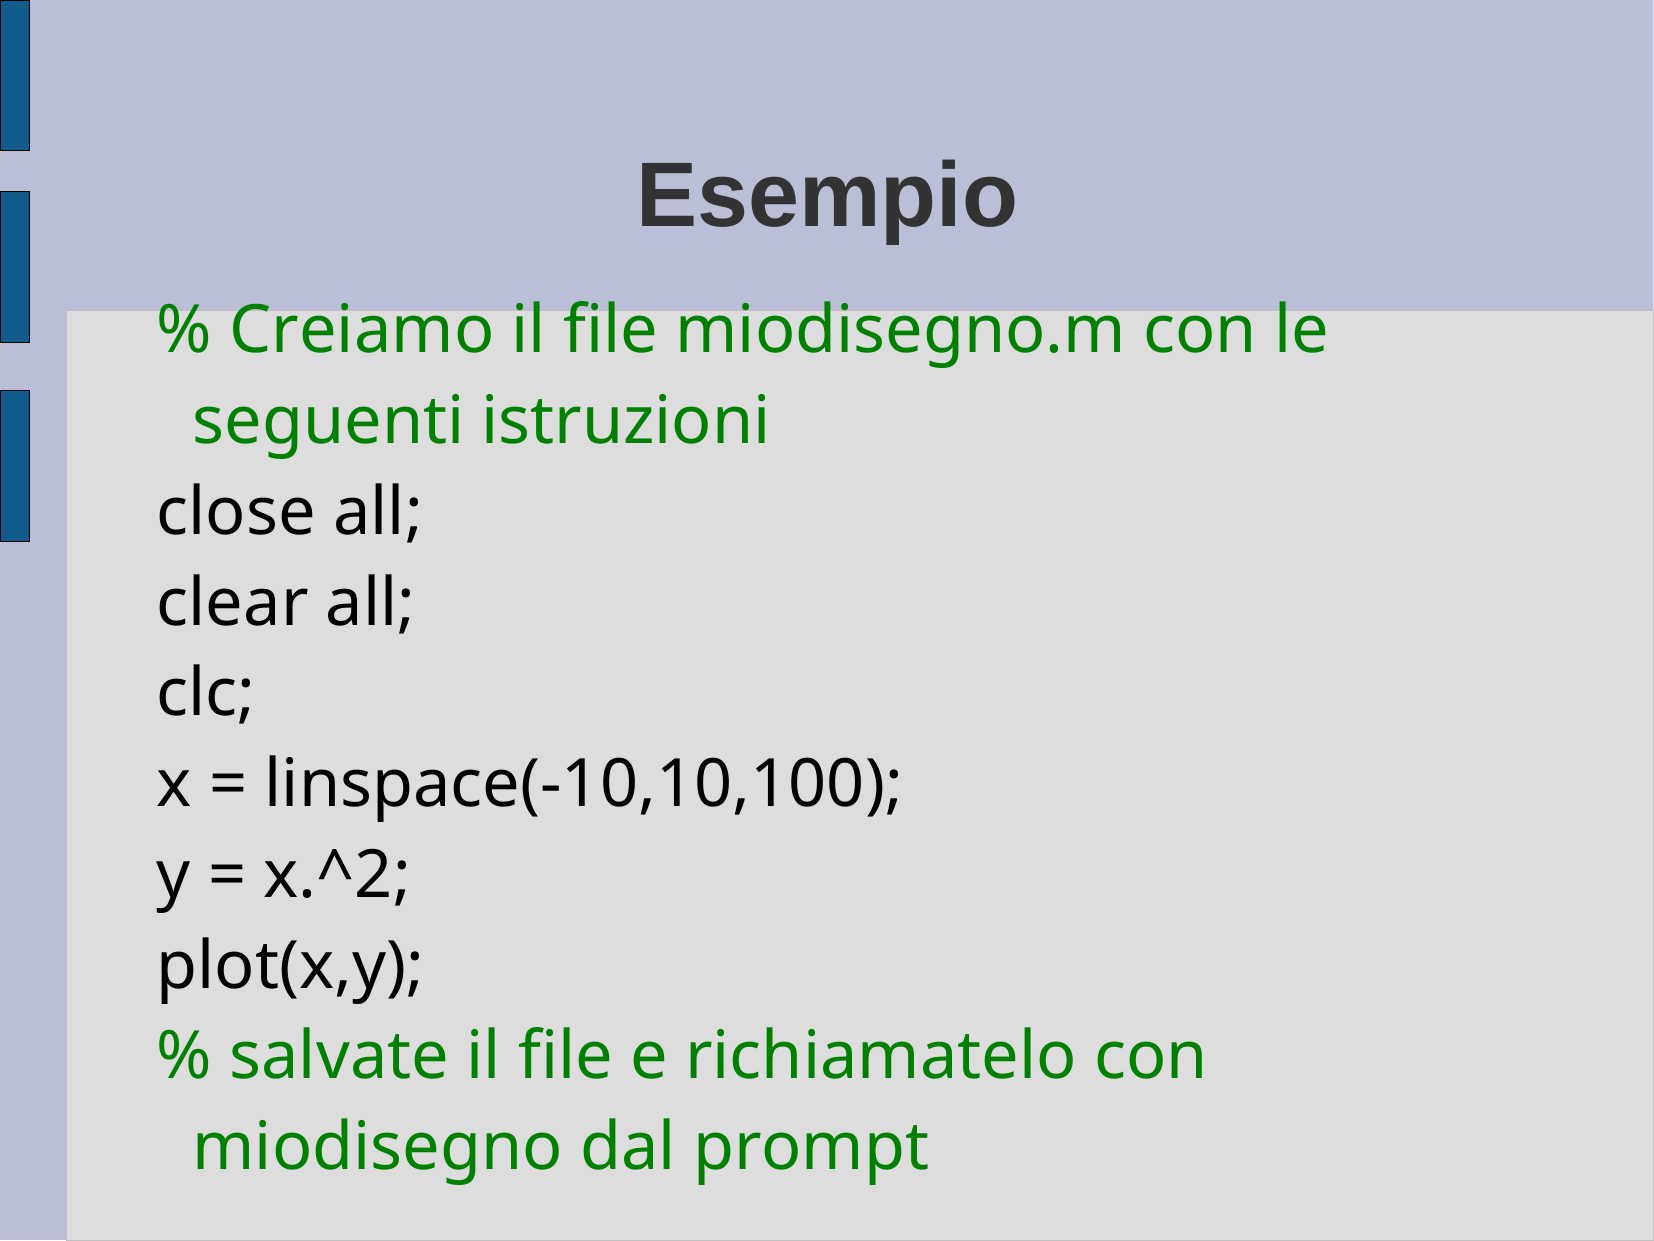

# Esempio
% Creiamo il file miodisegno.m con le seguenti istruzioni
close all;
clear all;
clc;
x = linspace(-10,10,100);
y = x.^2;
plot(x,y);
% salvate il file e richiamatelo con miodisegno dal prompt